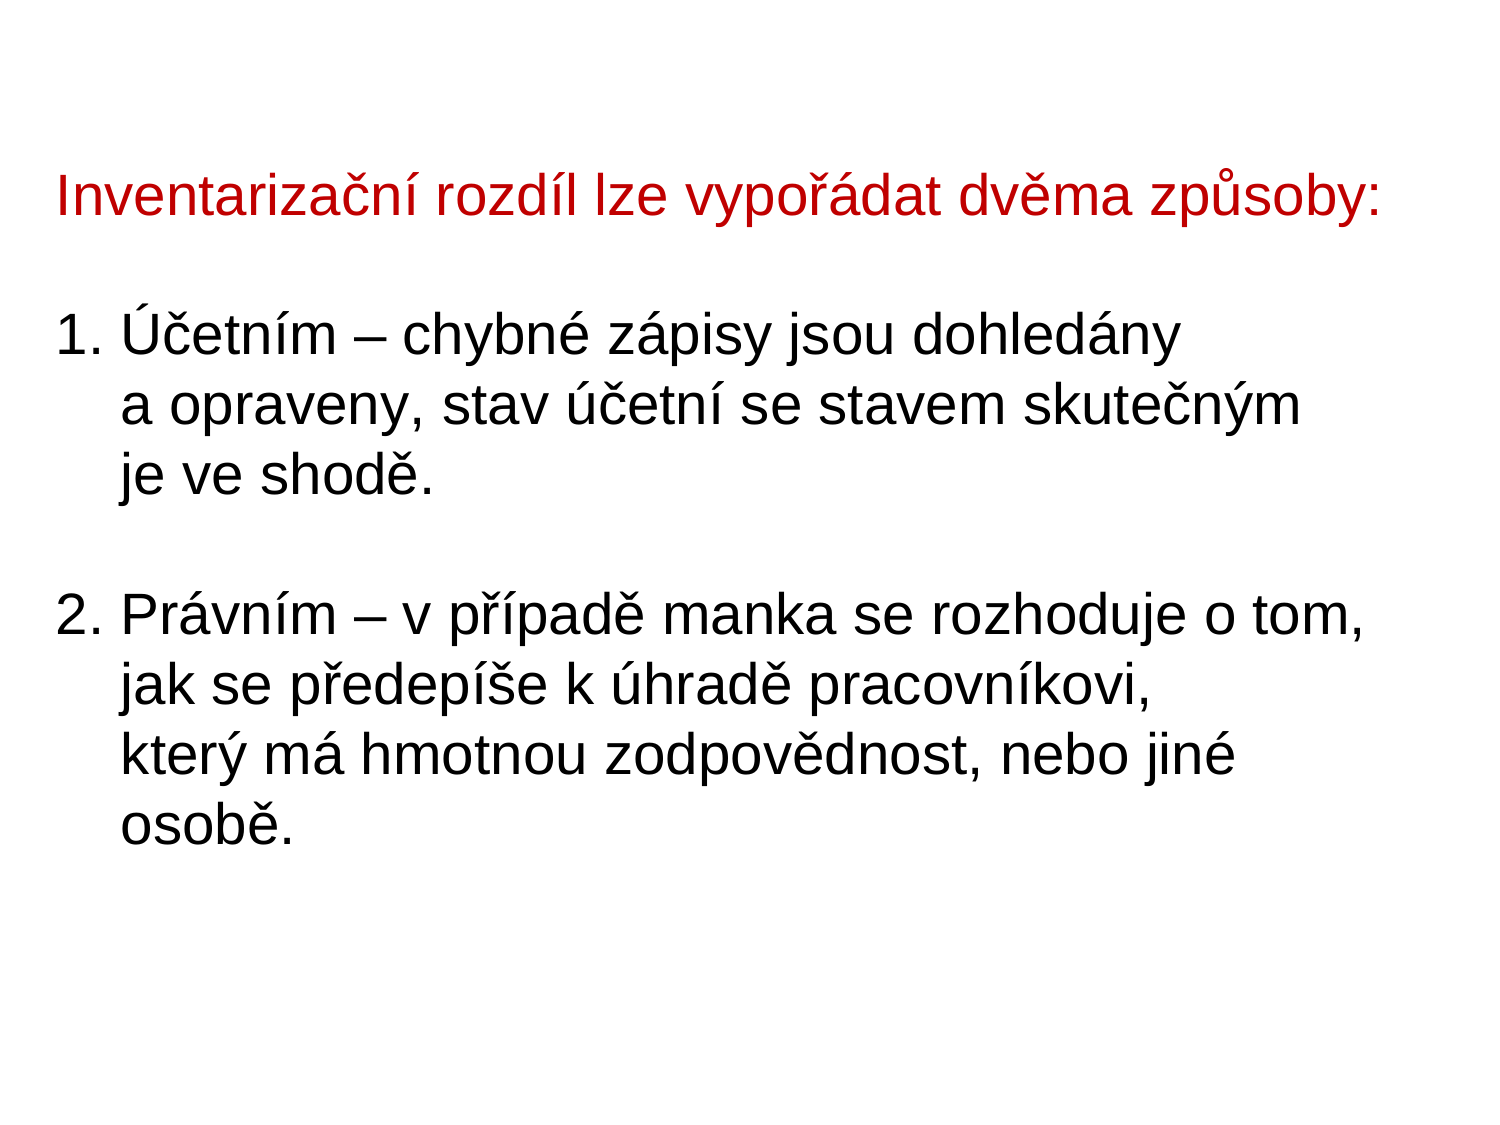

Inventarizační rozdíl lze vypořádat dvěma způsoby:
1. Účetním – chybné zápisy jsou dohledány
 a opraveny, stav účetní se stavem skutečným
 je ve shodě.
2. Právním – v případě manka se rozhoduje o tom,
 jak se předepíše k úhradě pracovníkovi,
 který má hmotnou zodpovědnost, nebo jiné
 osobě.